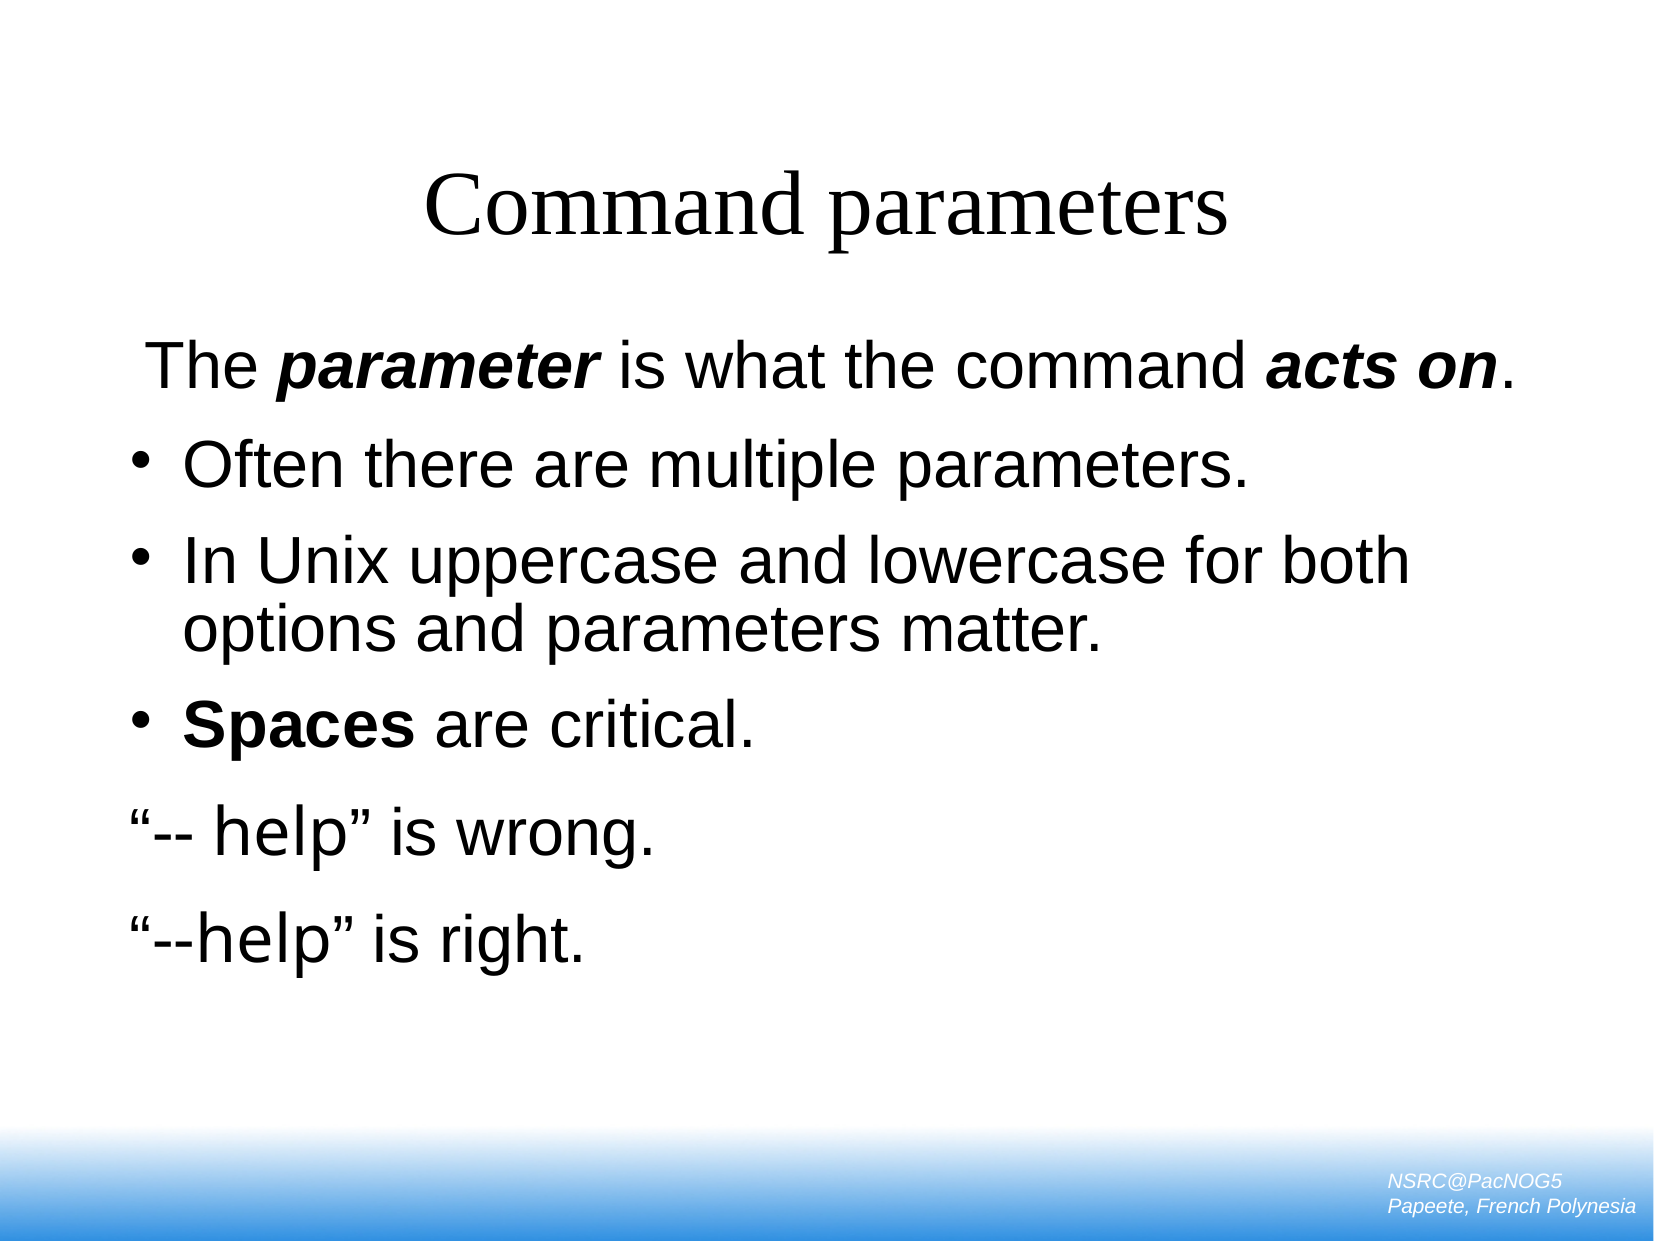

# Command parameters
The parameter is what the command acts on.
Often there are multiple parameters.
In Unix uppercase and lowercase for both options and parameters matter.
Spaces are critical.
“-- help” is wrong.
“--help” is right.
NSRC@PacNOG5
Papeete, French Polynesia